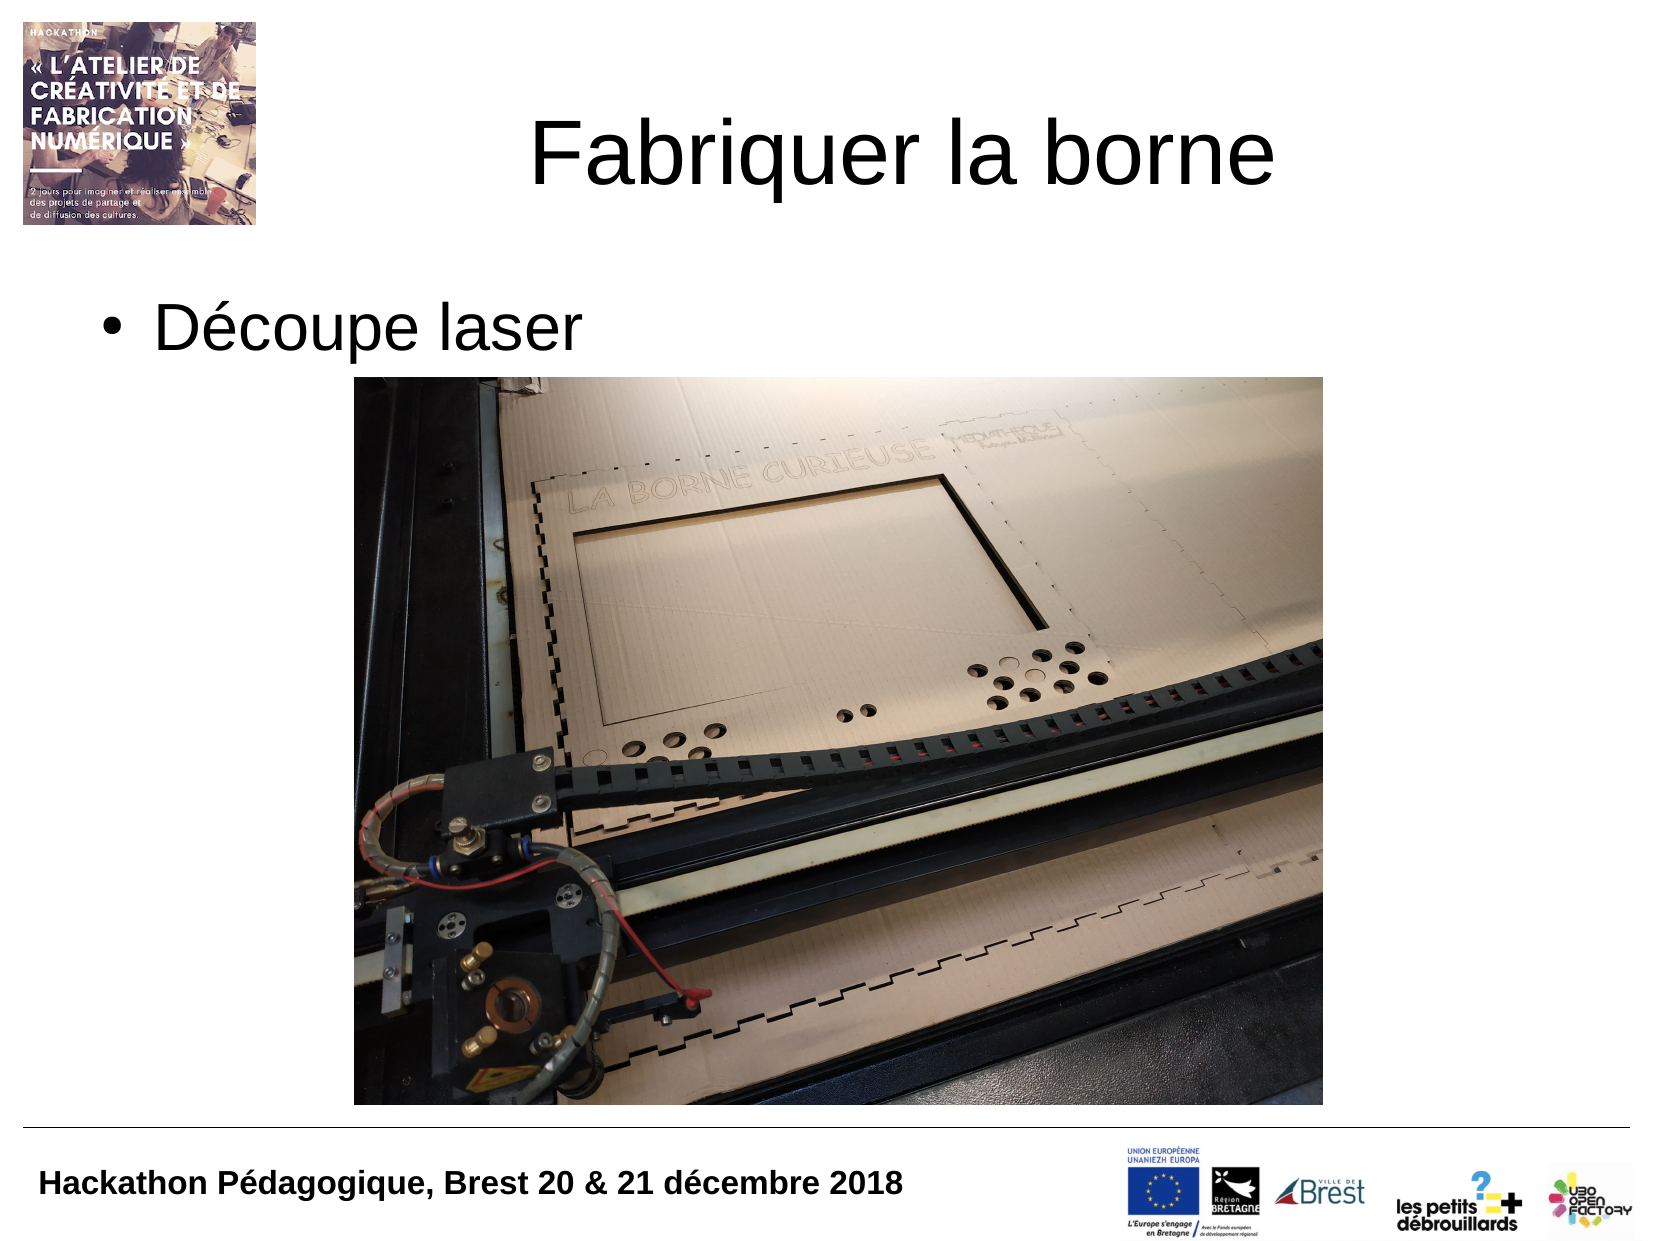

# Fabriquer la borne
Découpe laser
Hackathon Pédagogique, Brest 20 & 21 décembre 2018